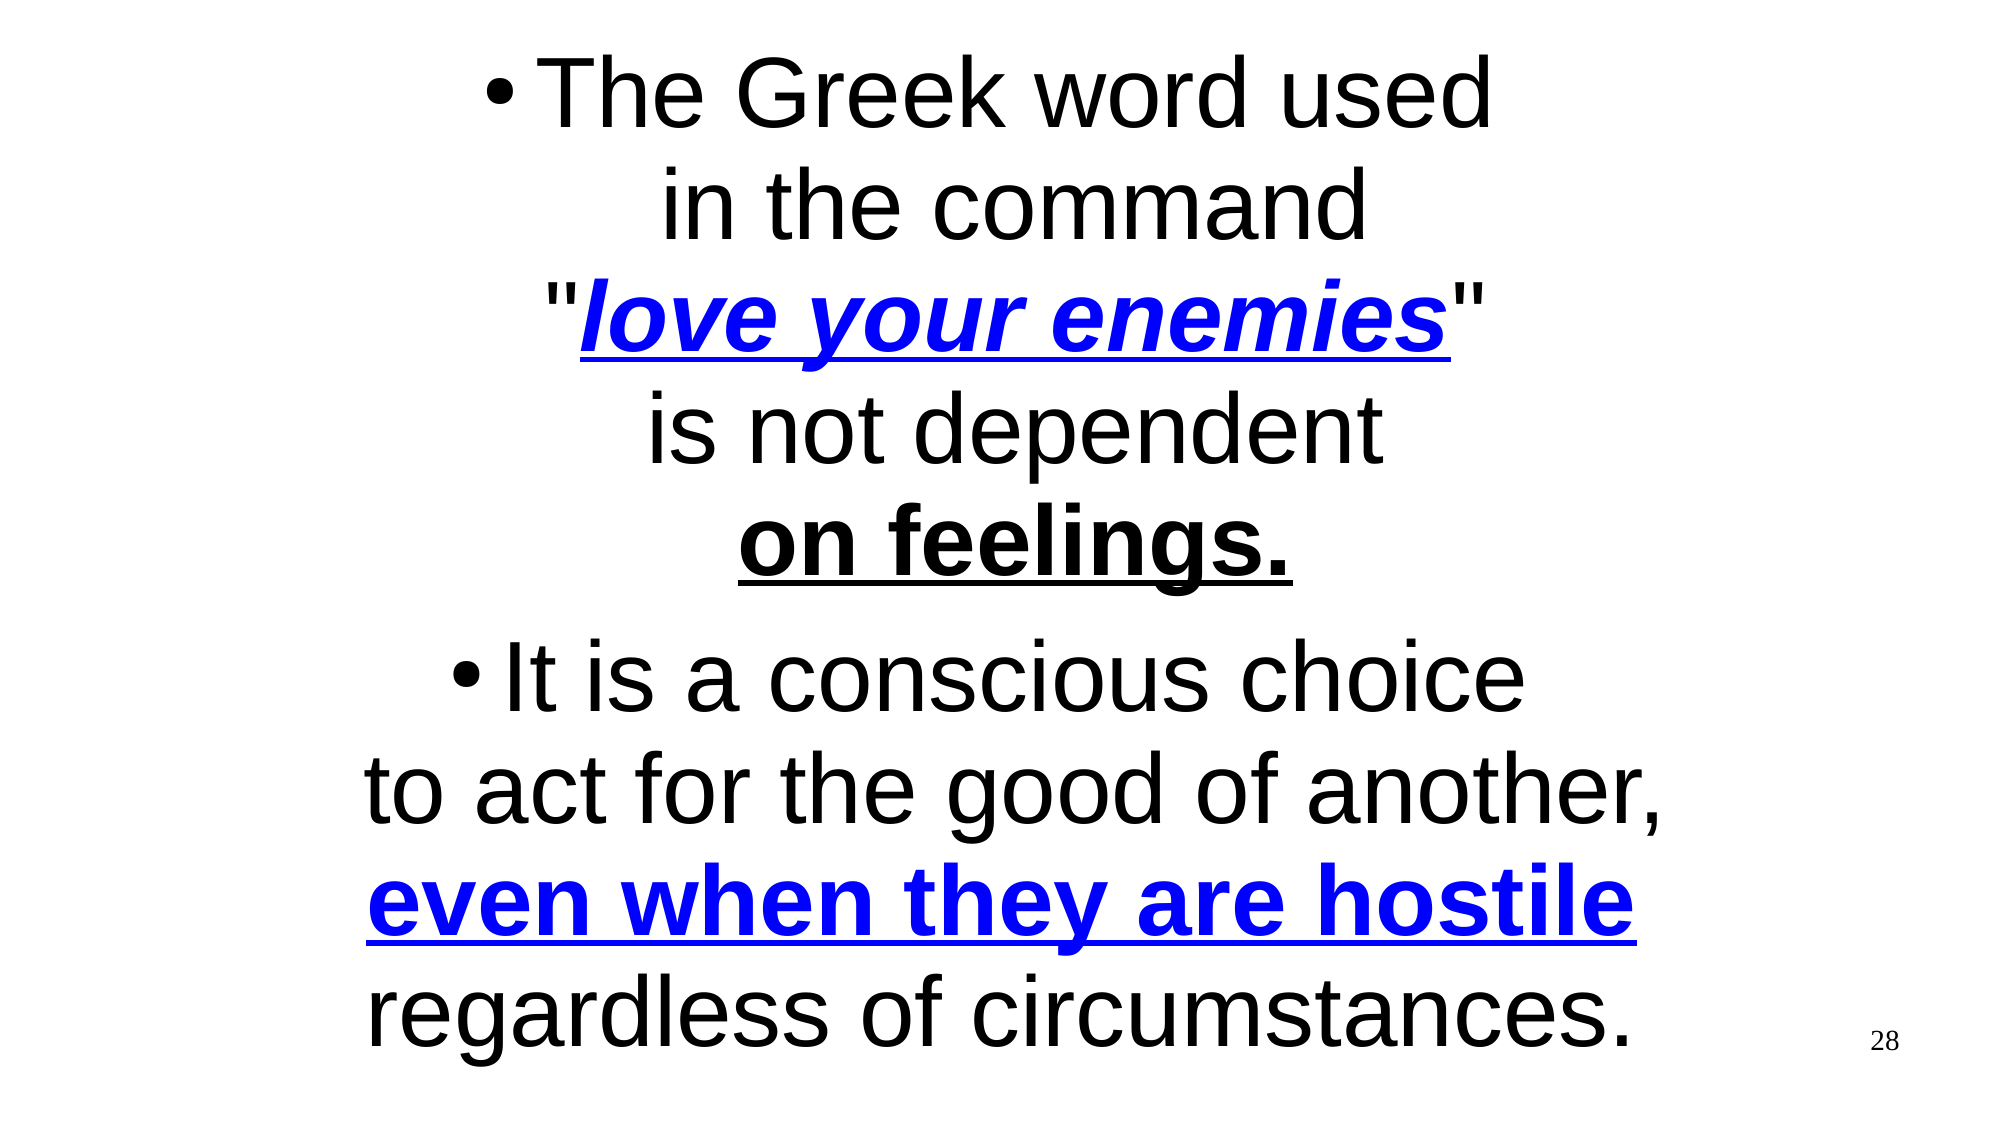

# The Greek word used in the command "love your enemies" is not dependent on feelings.
It is a conscious choice
to act for the good of another,
even when they are hostile
regardless of circumstances.
28